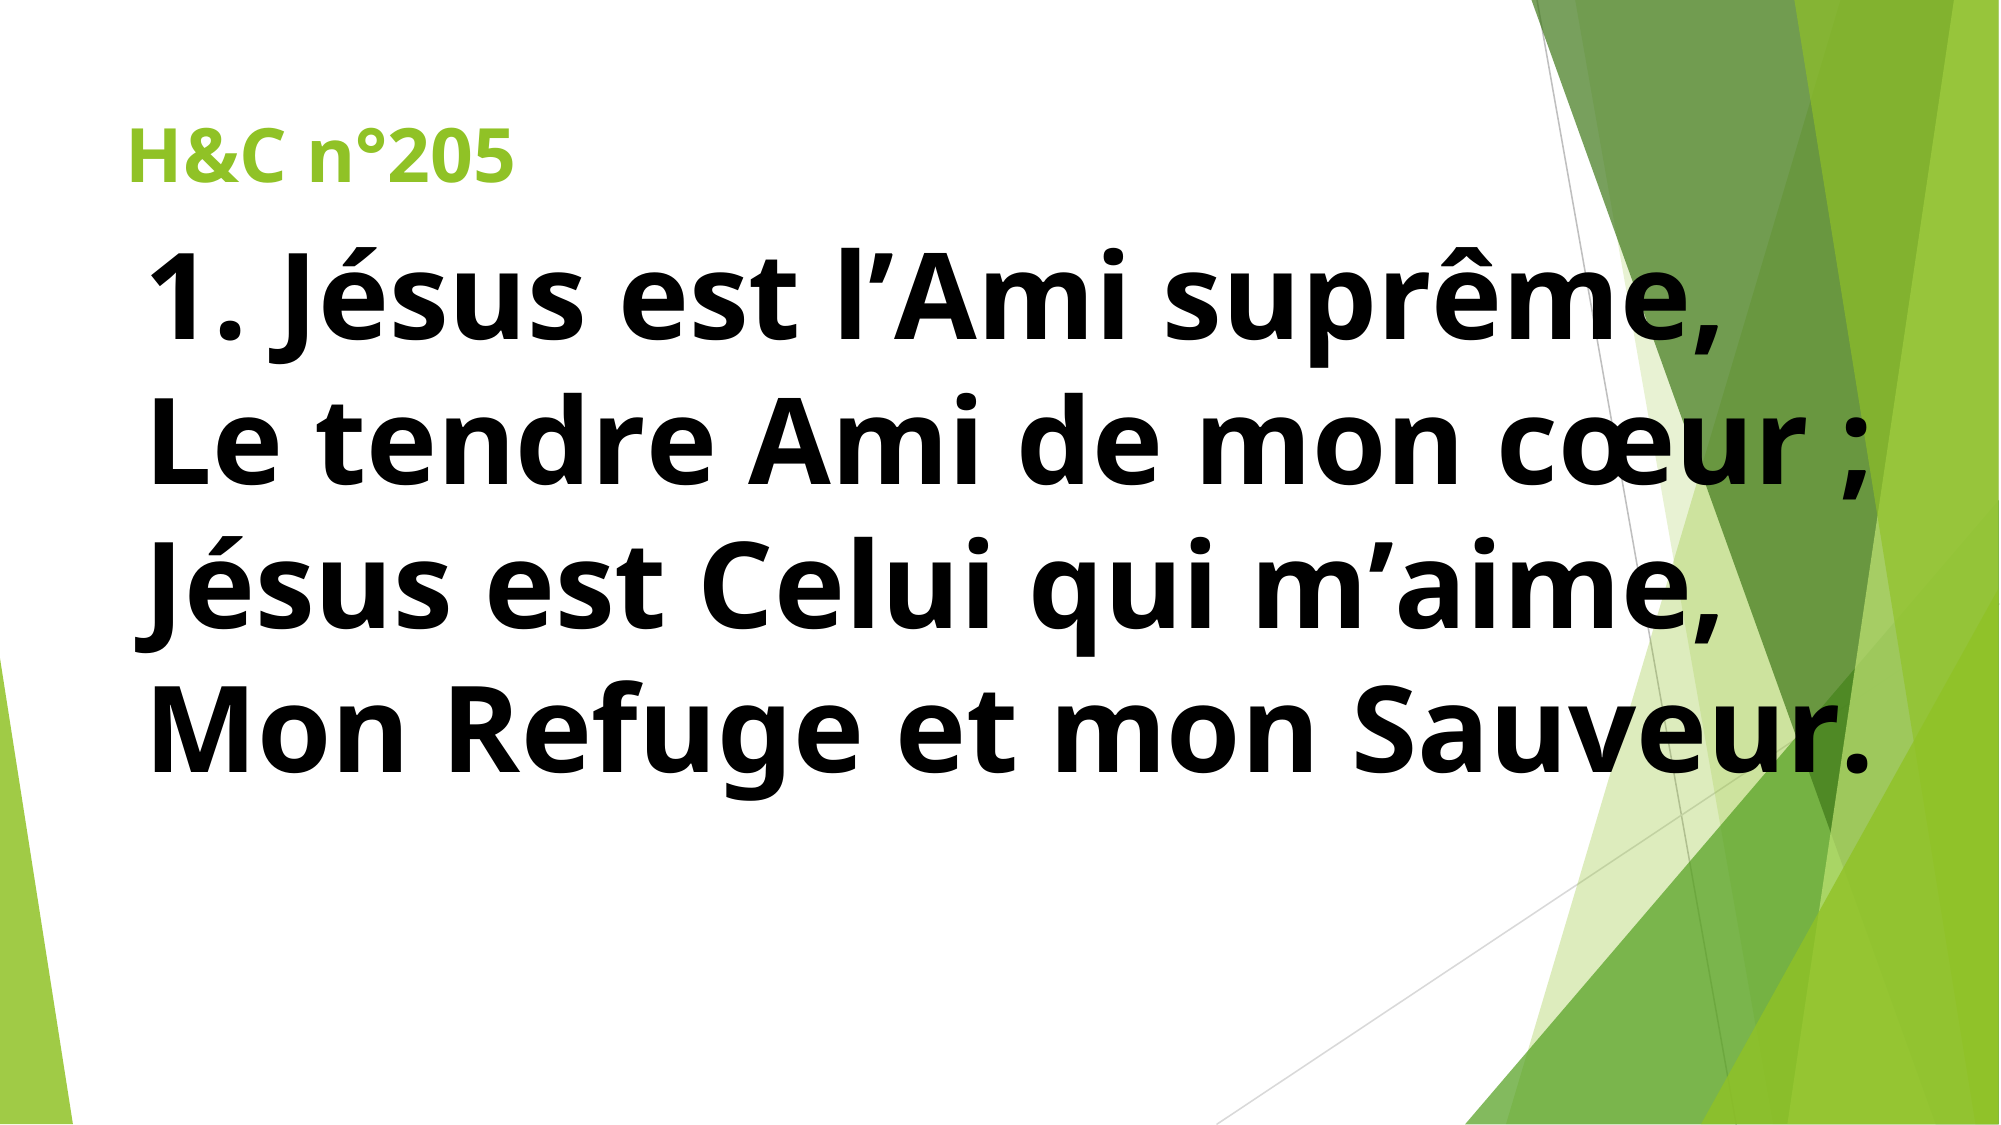

H&C n°205
1. Jésus est l’Ami suprême,
Le tendre Ami de mon cœur ;
Jésus est Celui qui m’aime,
Mon Refuge et mon Sauveur.